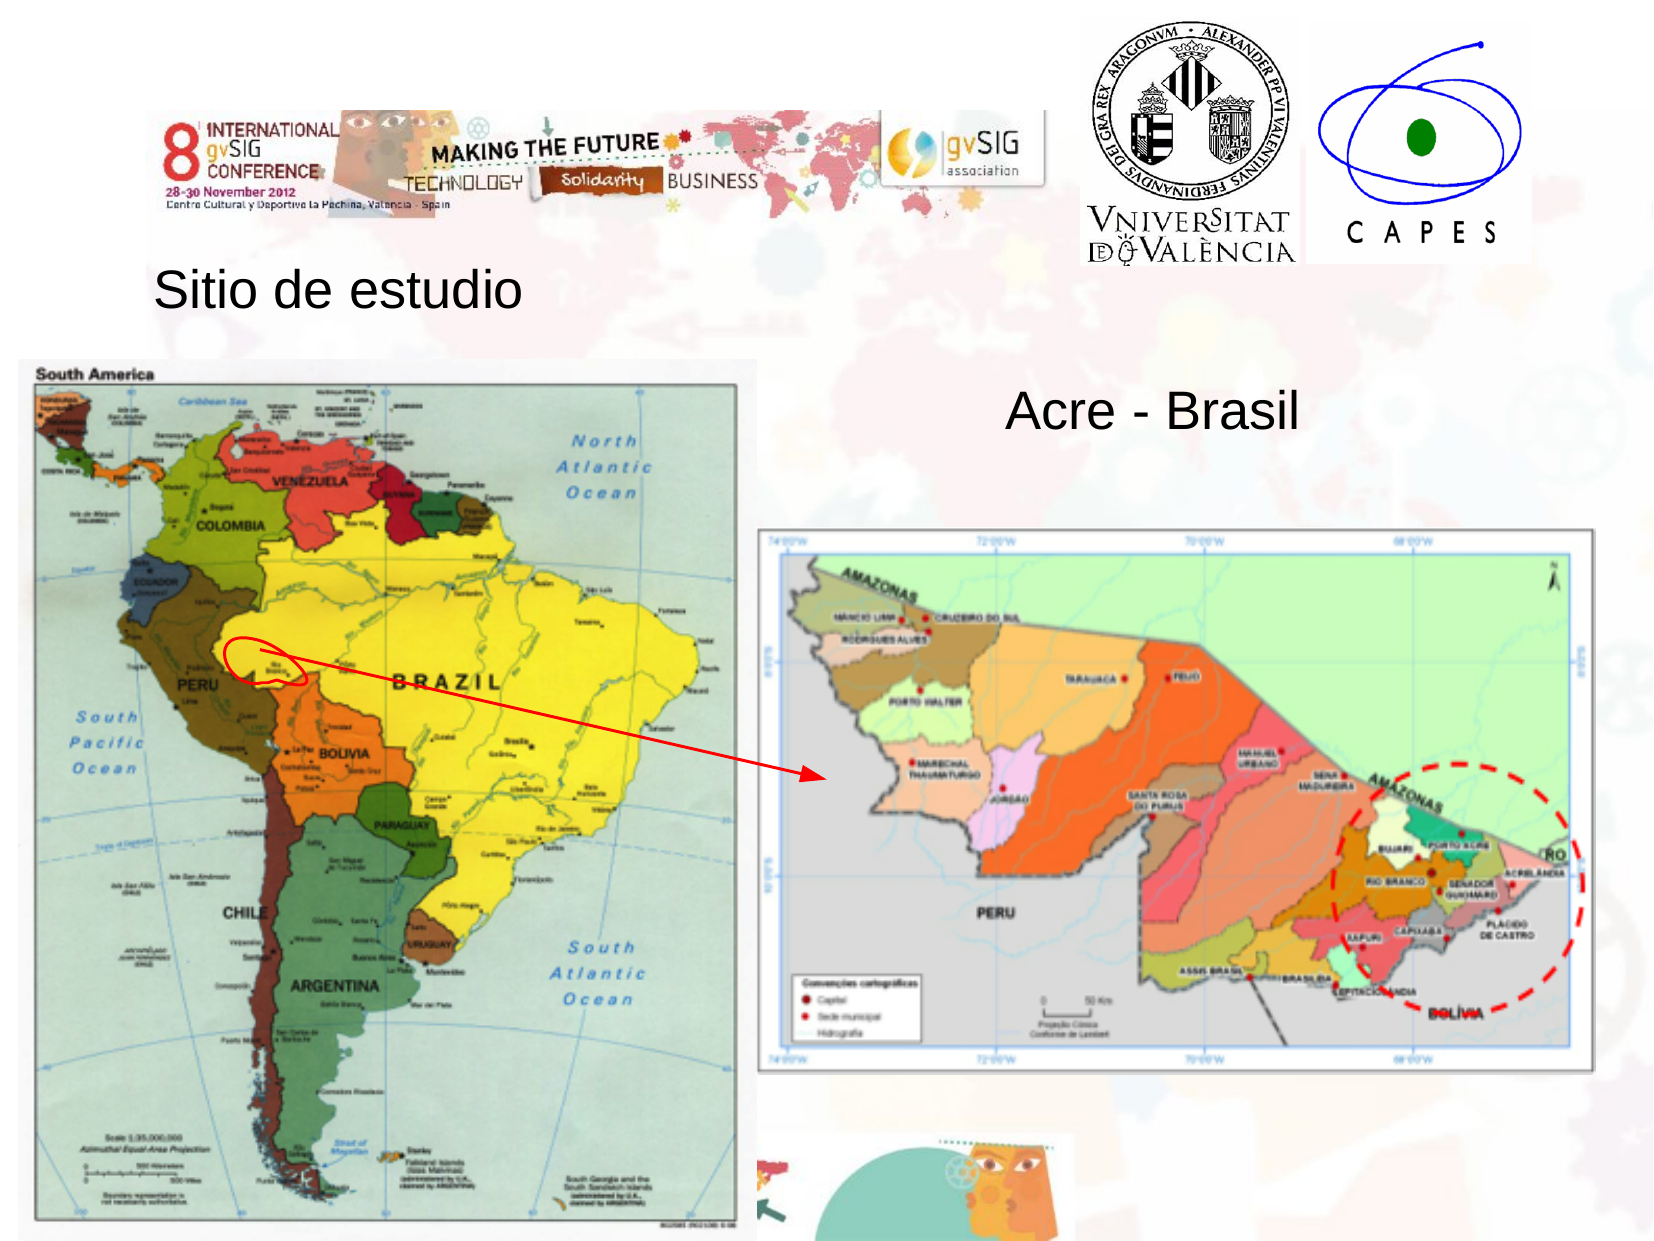

# Sitio de estudio Acre - Brasil